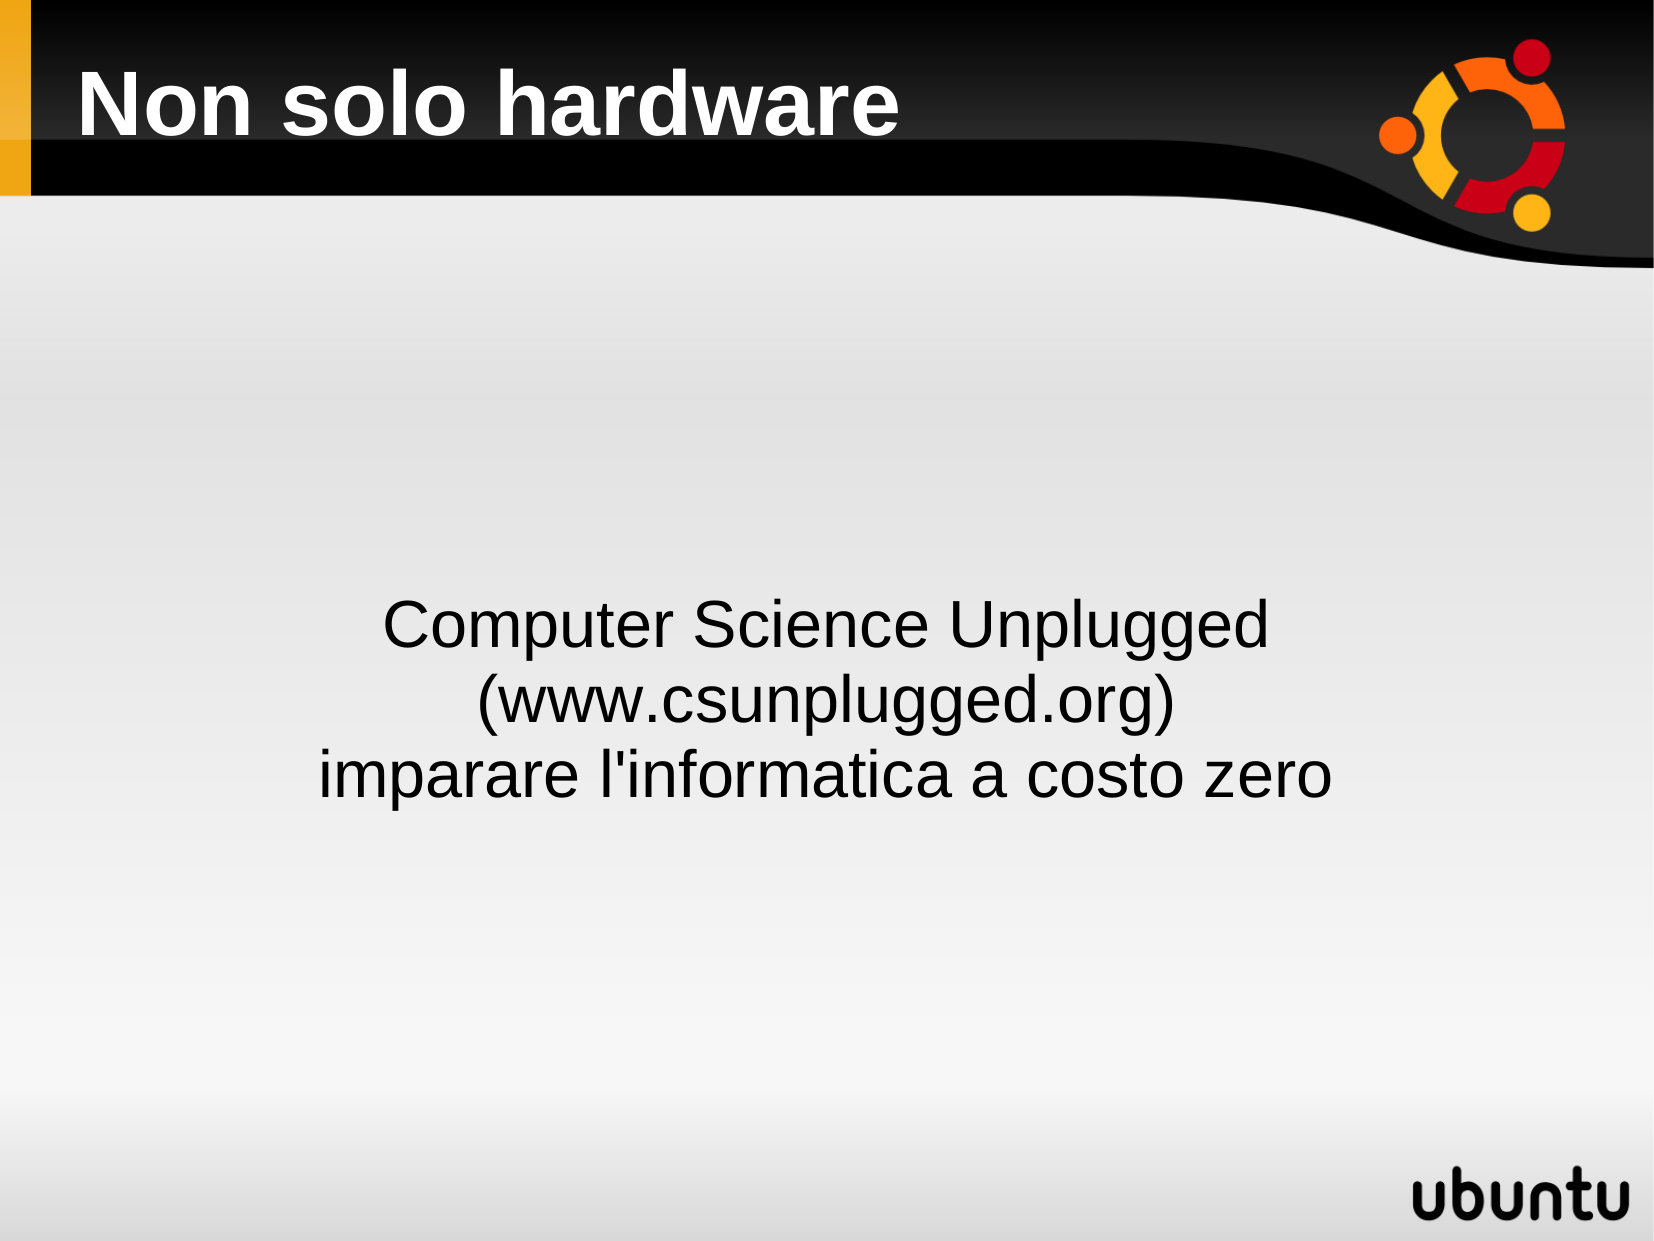

# Non solo hardware
Computer Science Unplugged
(www.csunplugged.org)
imparare l'informatica a costo zero